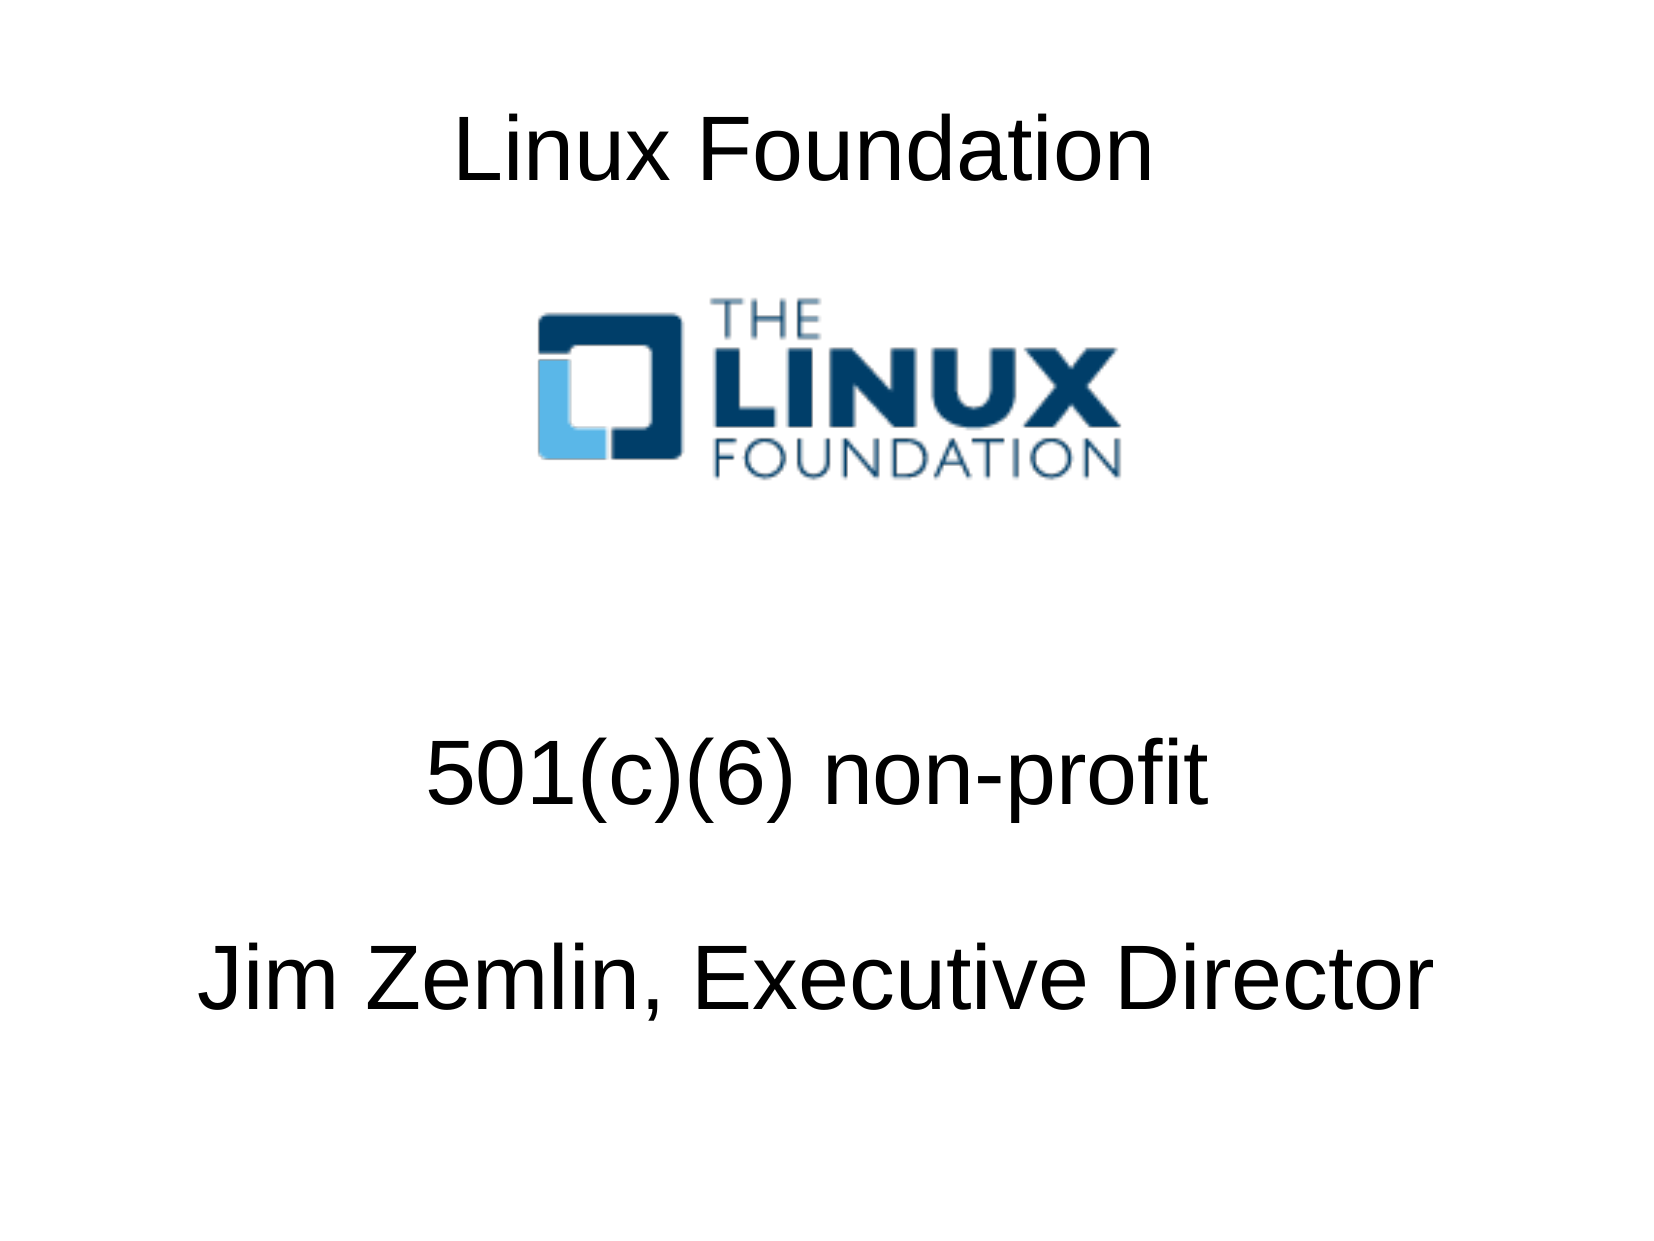

# Linux Foundation
501(c)(6) non-profit
Jim Zemlin, Executive Director